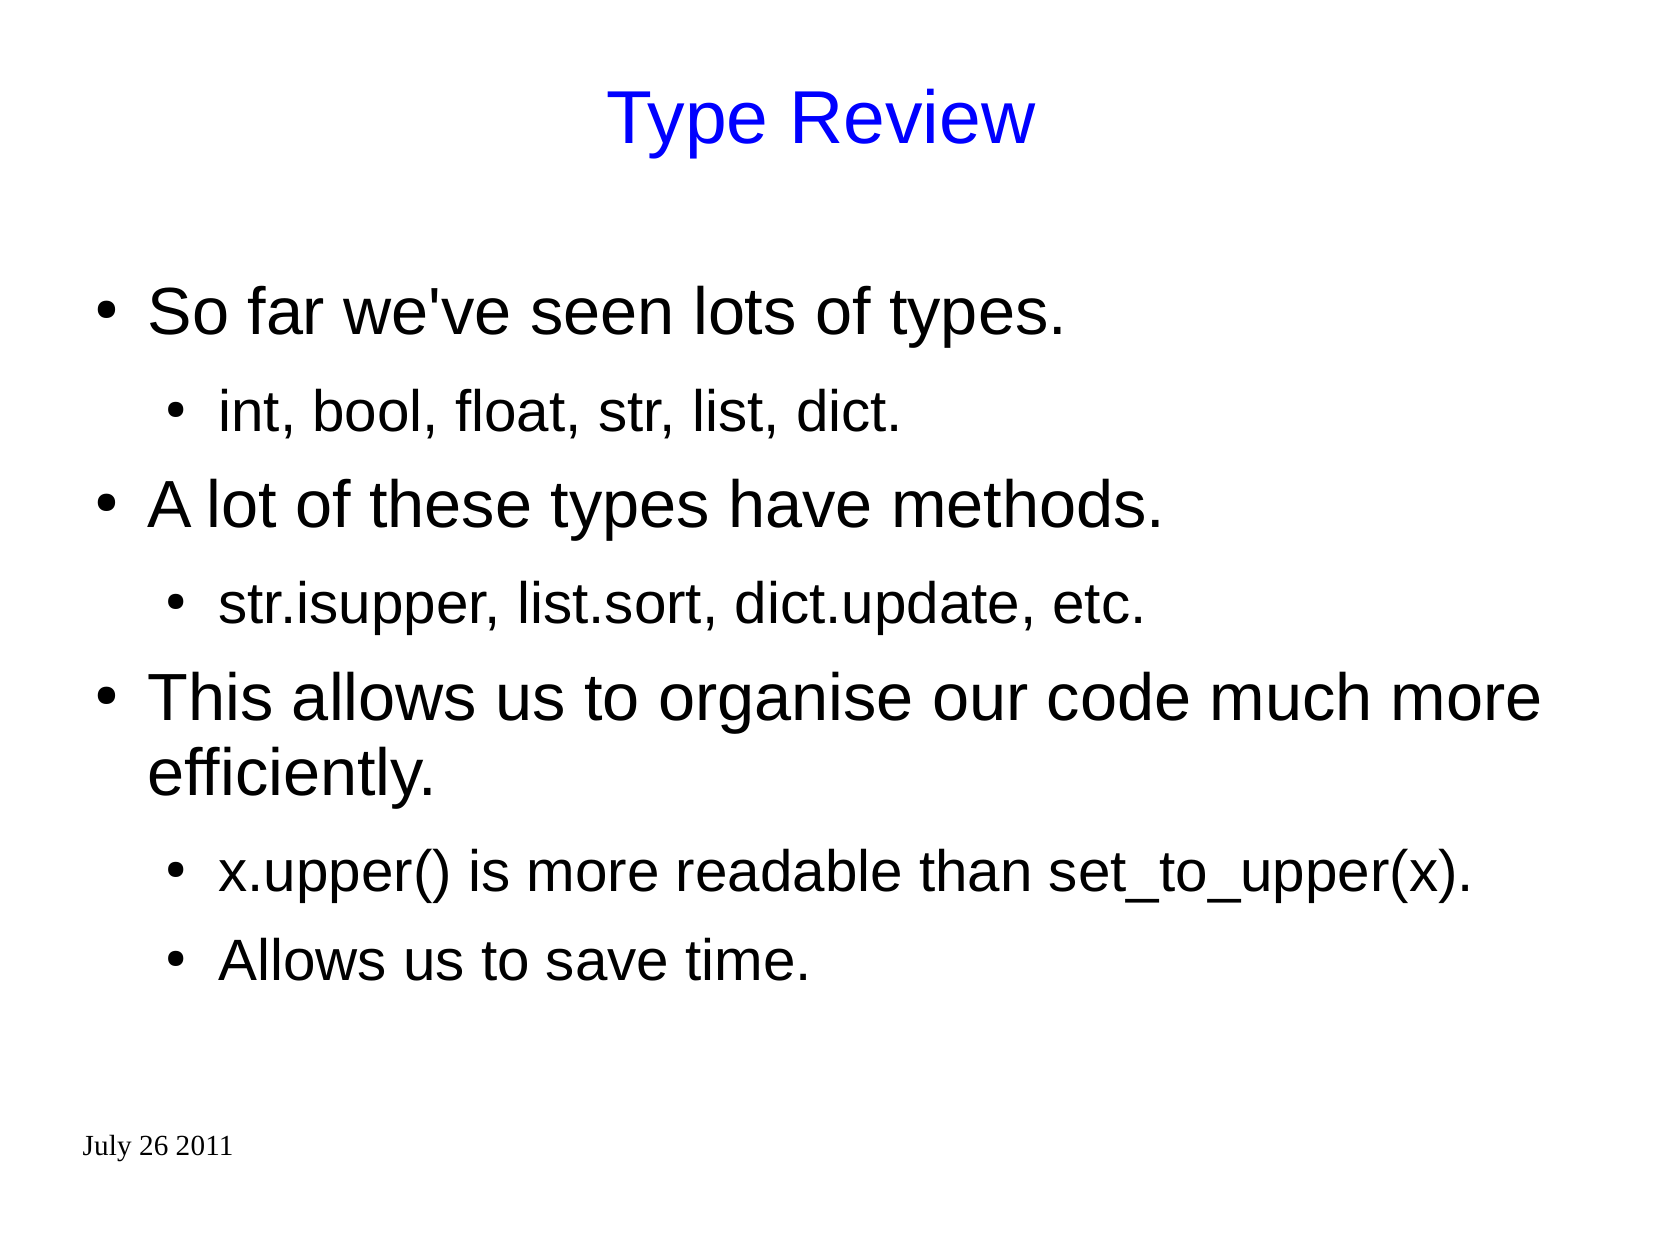

# Type Review
So far we've seen lots of types.
int, bool, float, str, list, dict.
A lot of these types have methods.
str.isupper, list.sort, dict.update, etc.
This allows us to organise our code much more efficiently.
x.upper() is more readable than set_to_upper(x).
Allows us to save time.
July 26 2011